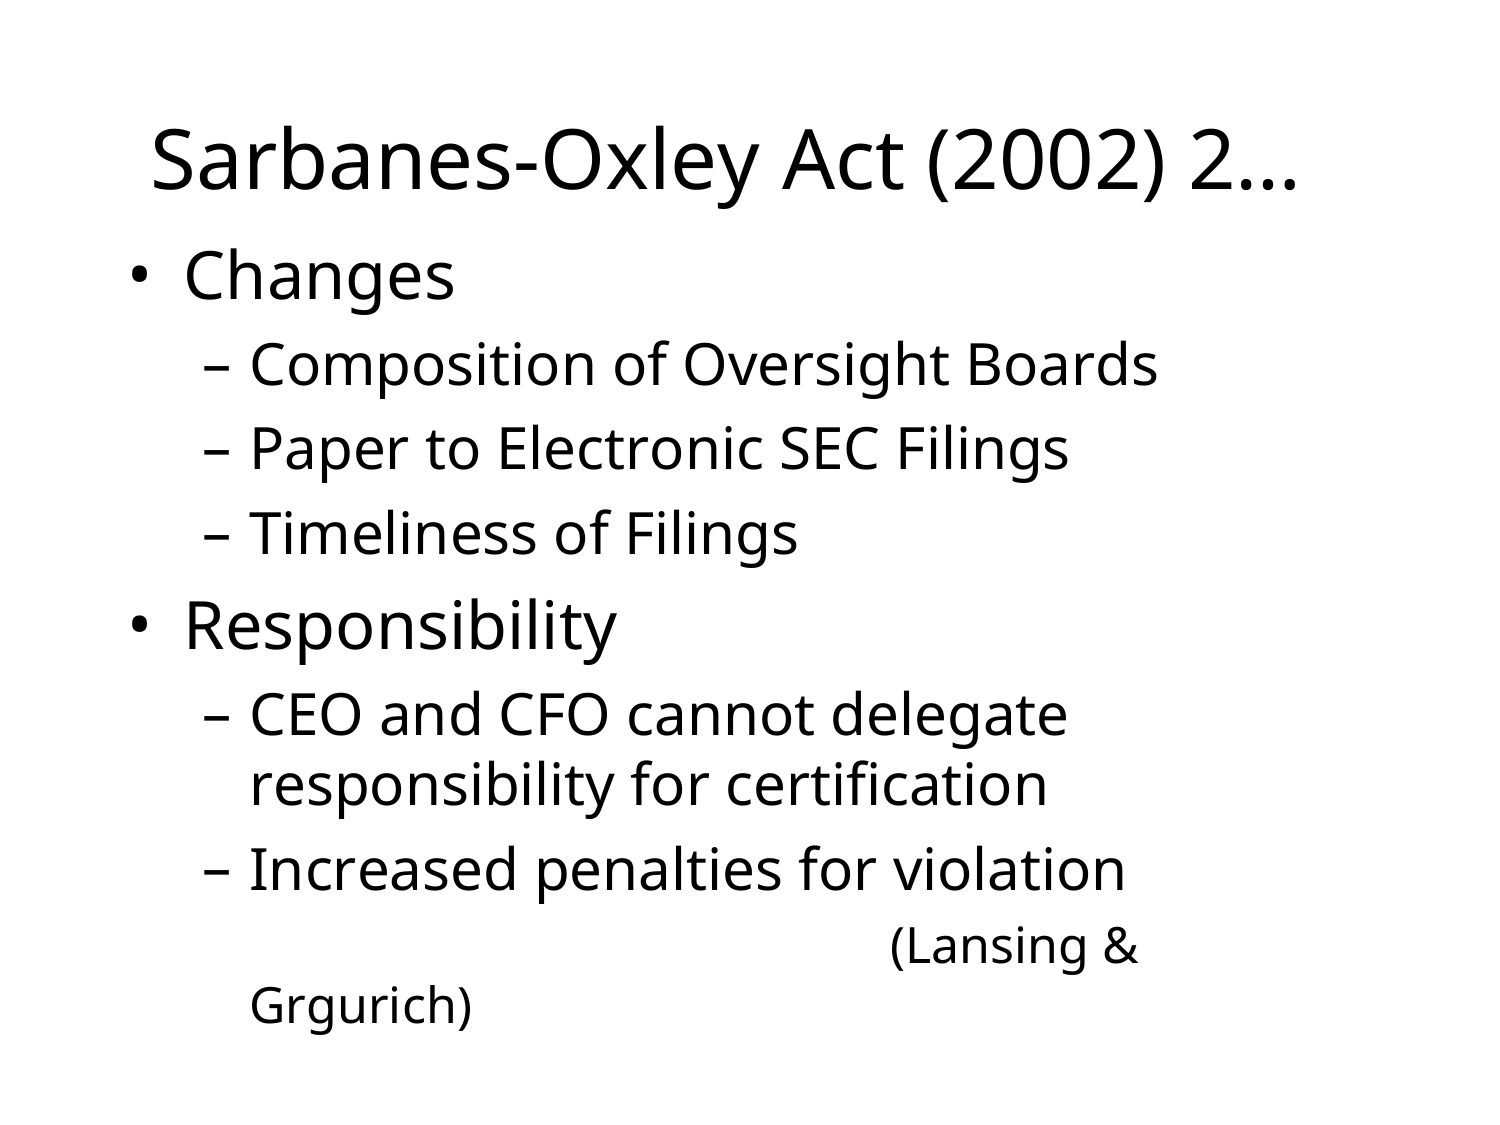

# Sarbanes-Oxley Act (2002) 2…
Changes
Composition of Oversight Boards
Paper to Electronic SEC Filings
Timeliness of Filings
Responsibility
CEO and CFO cannot delegate responsibility for certification
Increased penalties for violation
						 (Lansing & Grgurich)